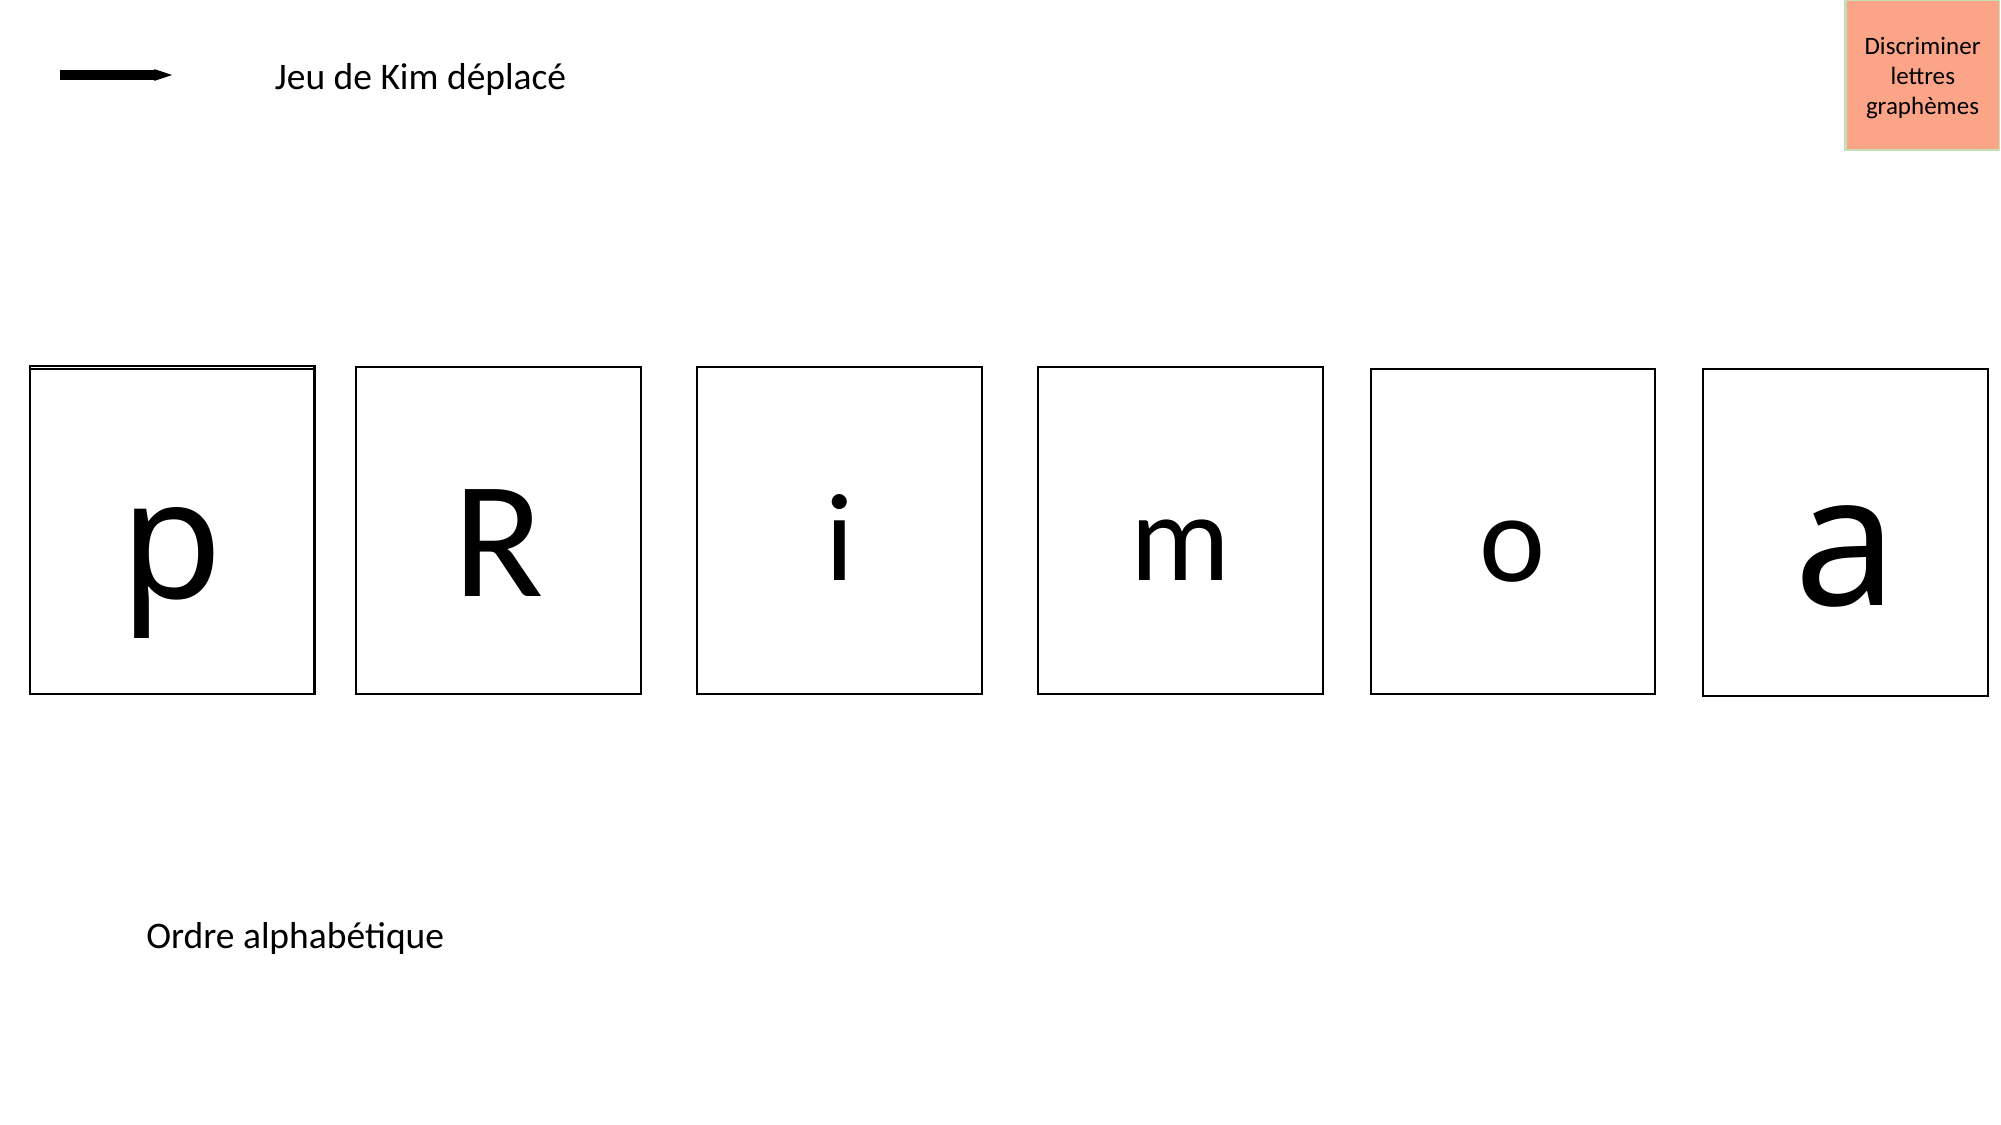

Discriminer lettres graphèmes
Jeu de Kim déplacé
a
R
i
m
p
o
p
a
Ordre alphabétique